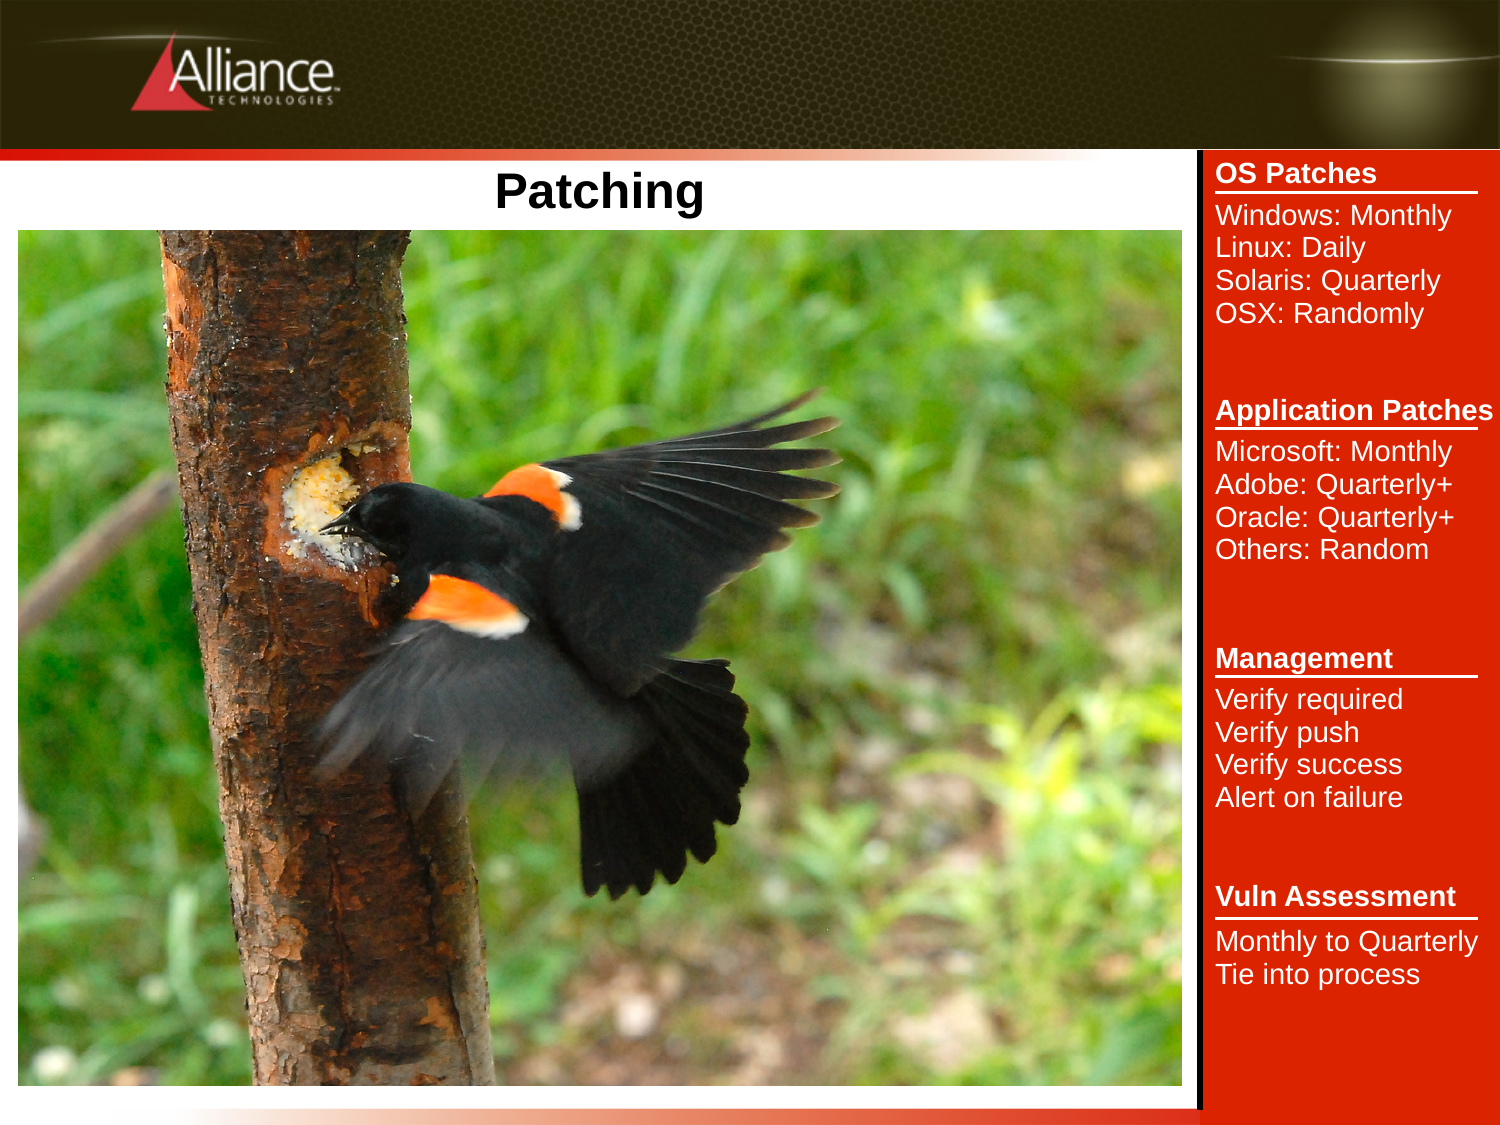

OS Patches
Patching
Windows: Monthly
Linux: Daily
Solaris: Quarterly
OSX: Randomly
Application Patches
Microsoft: Monthly
Adobe: Quarterly+
Oracle: Quarterly+
Others: Random
Management
Verify required
Verify push
Verify success
Alert on failure
Vuln Assessment
Monthly to Quarterly
Tie into process